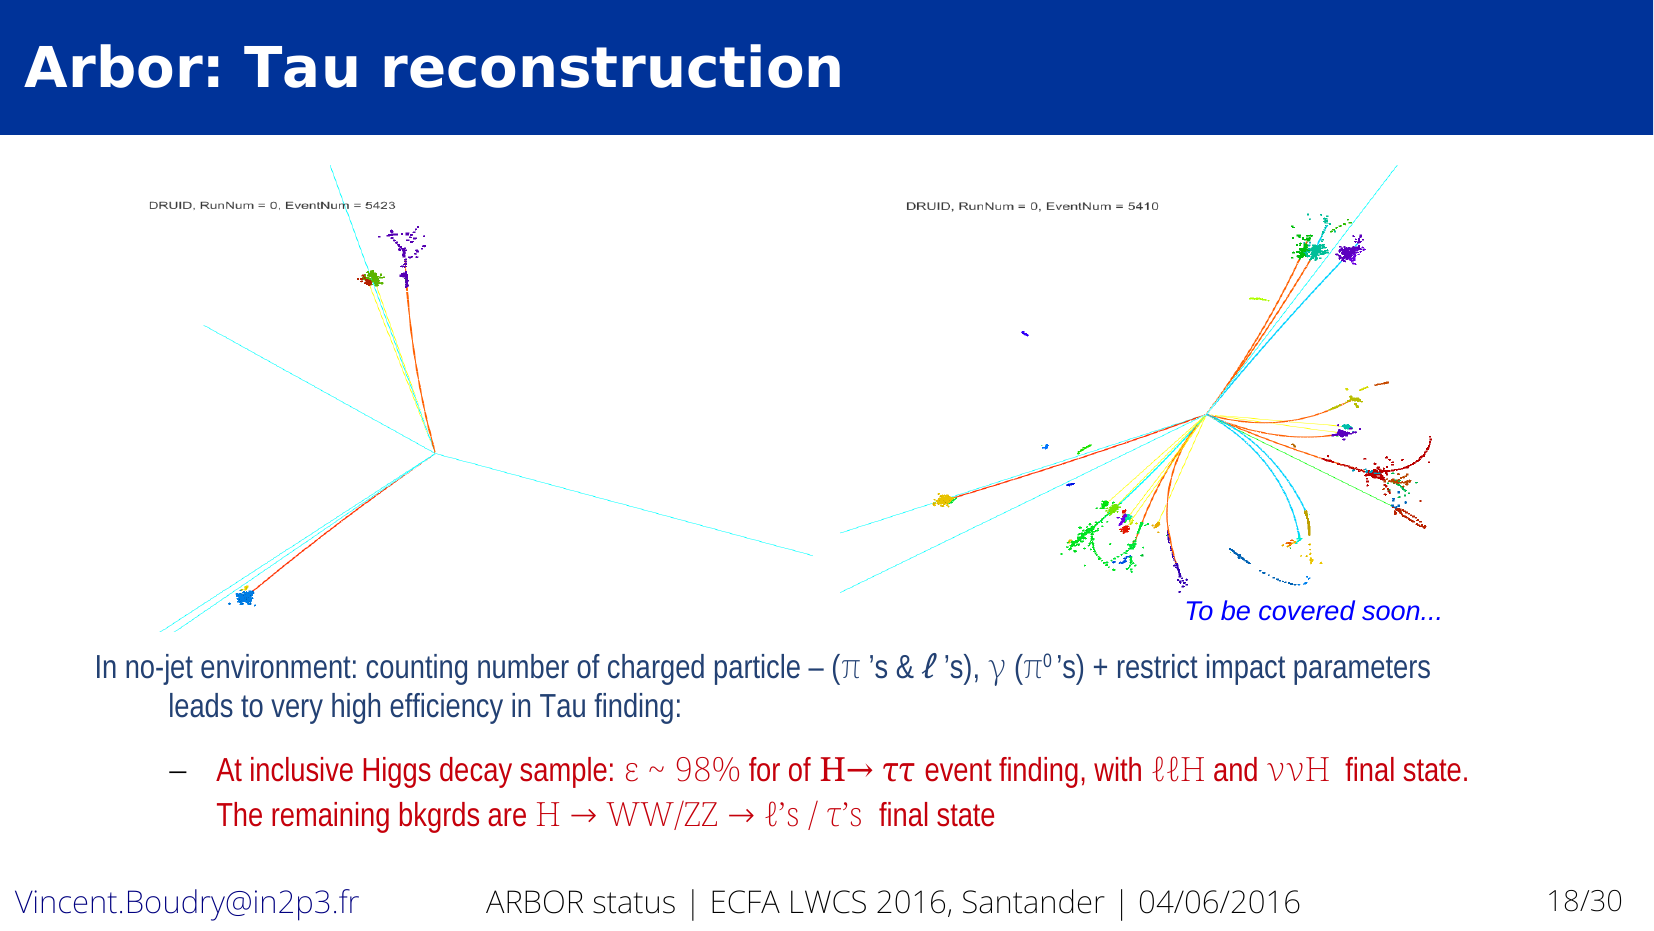

# Arbor: Tau reconstruction
To be covered soon...
In no-jet environment: counting number of charged particle – (π ’s & ℓ ’s), γ (π0 ’s) + restrict impact parameters
	leads to very high efficiency in Tau finding:
At inclusive Higgs decay sample: ε ~ 98% for of H→ ττ event finding, with ℓℓH and ννH final state.
The remaining bkgrds are H → WW/ZZ → ℓ’s / τ’s final state
ARBOR status | ECFA LWCS 2016, Santander | 04/06/2016
18